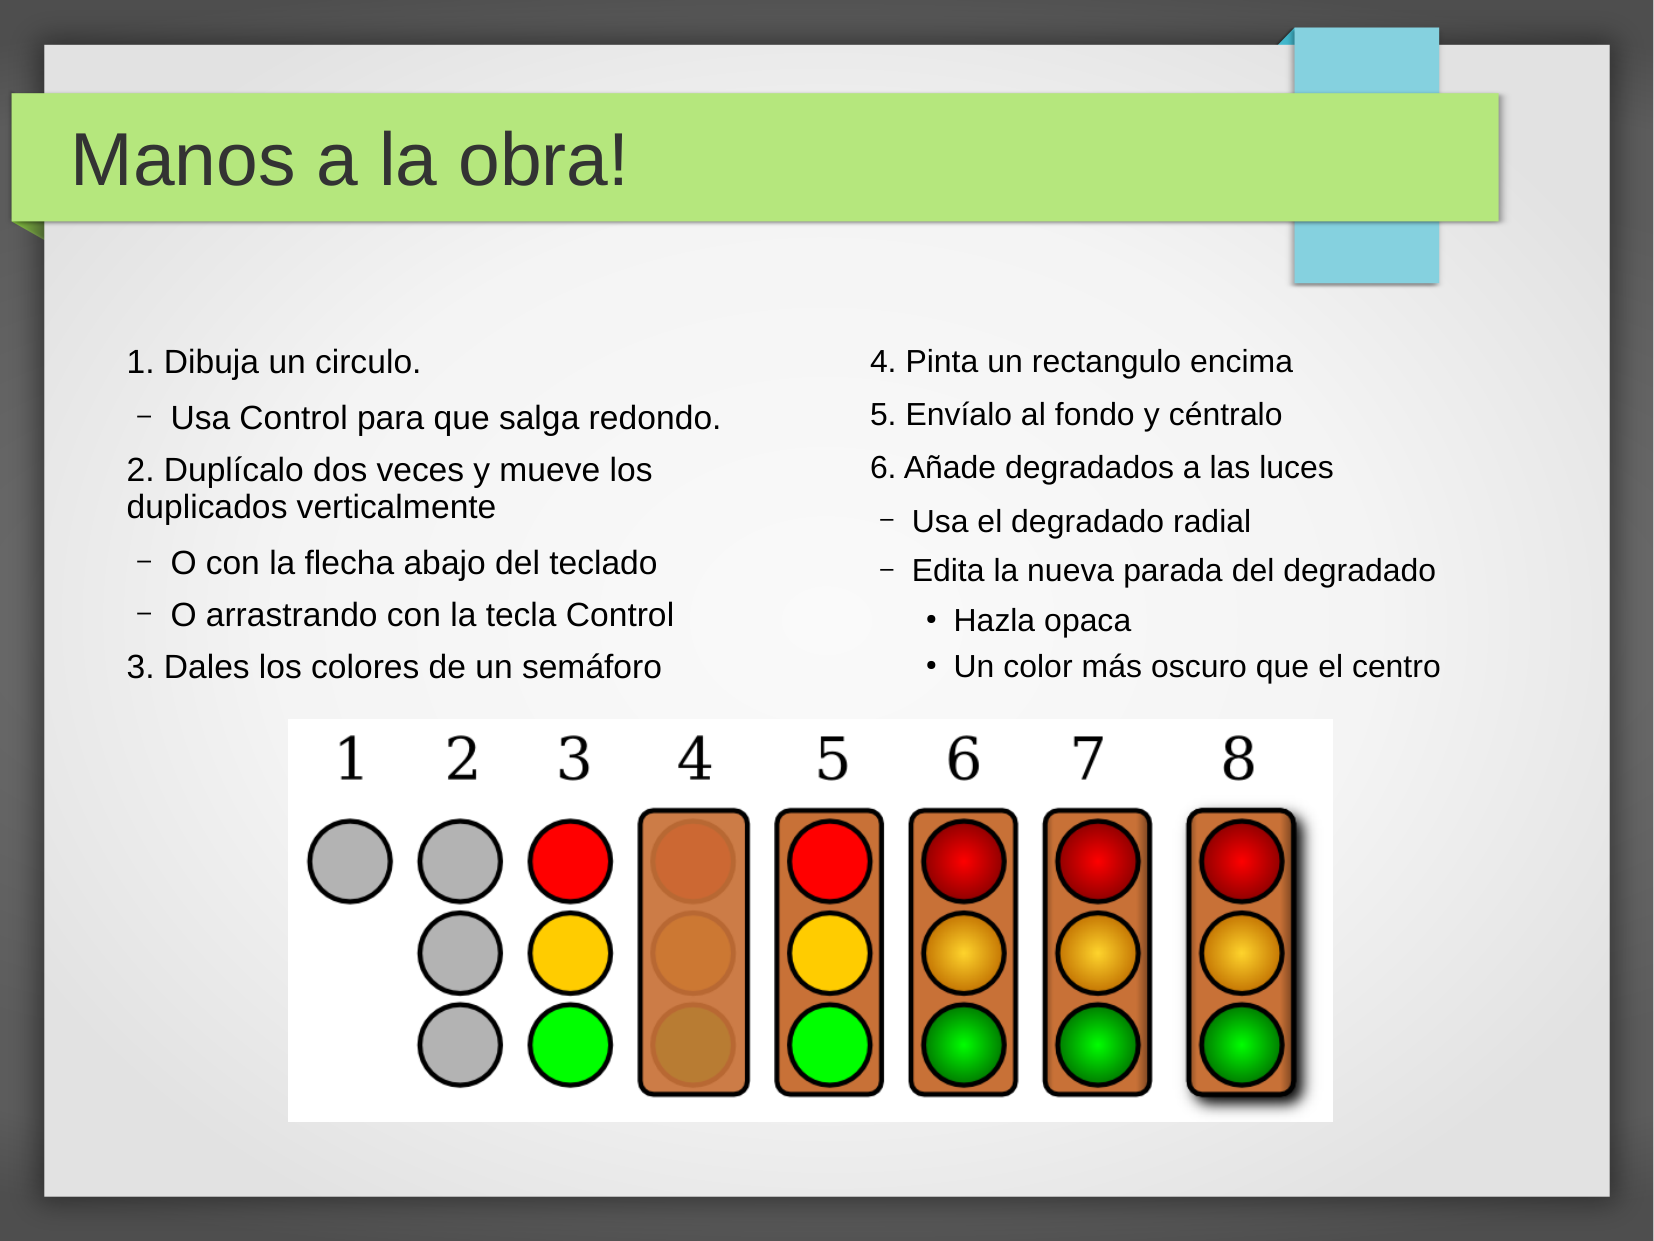

# Manos a la obra!
1. Dibuja un circulo.
Usa Control para que salga redondo.
2. Duplícalo dos veces y mueve los duplicados verticalmente
O con la flecha abajo del teclado
O arrastrando con la tecla Control
3. Dales los colores de un semáforo
4. Pinta un rectangulo encima
5. Envíalo al fondo y céntralo
6. Añade degradados a las luces
Usa el degradado radial
Edita la nueva parada del degradado
Hazla opaca
Un color más oscuro que el centro